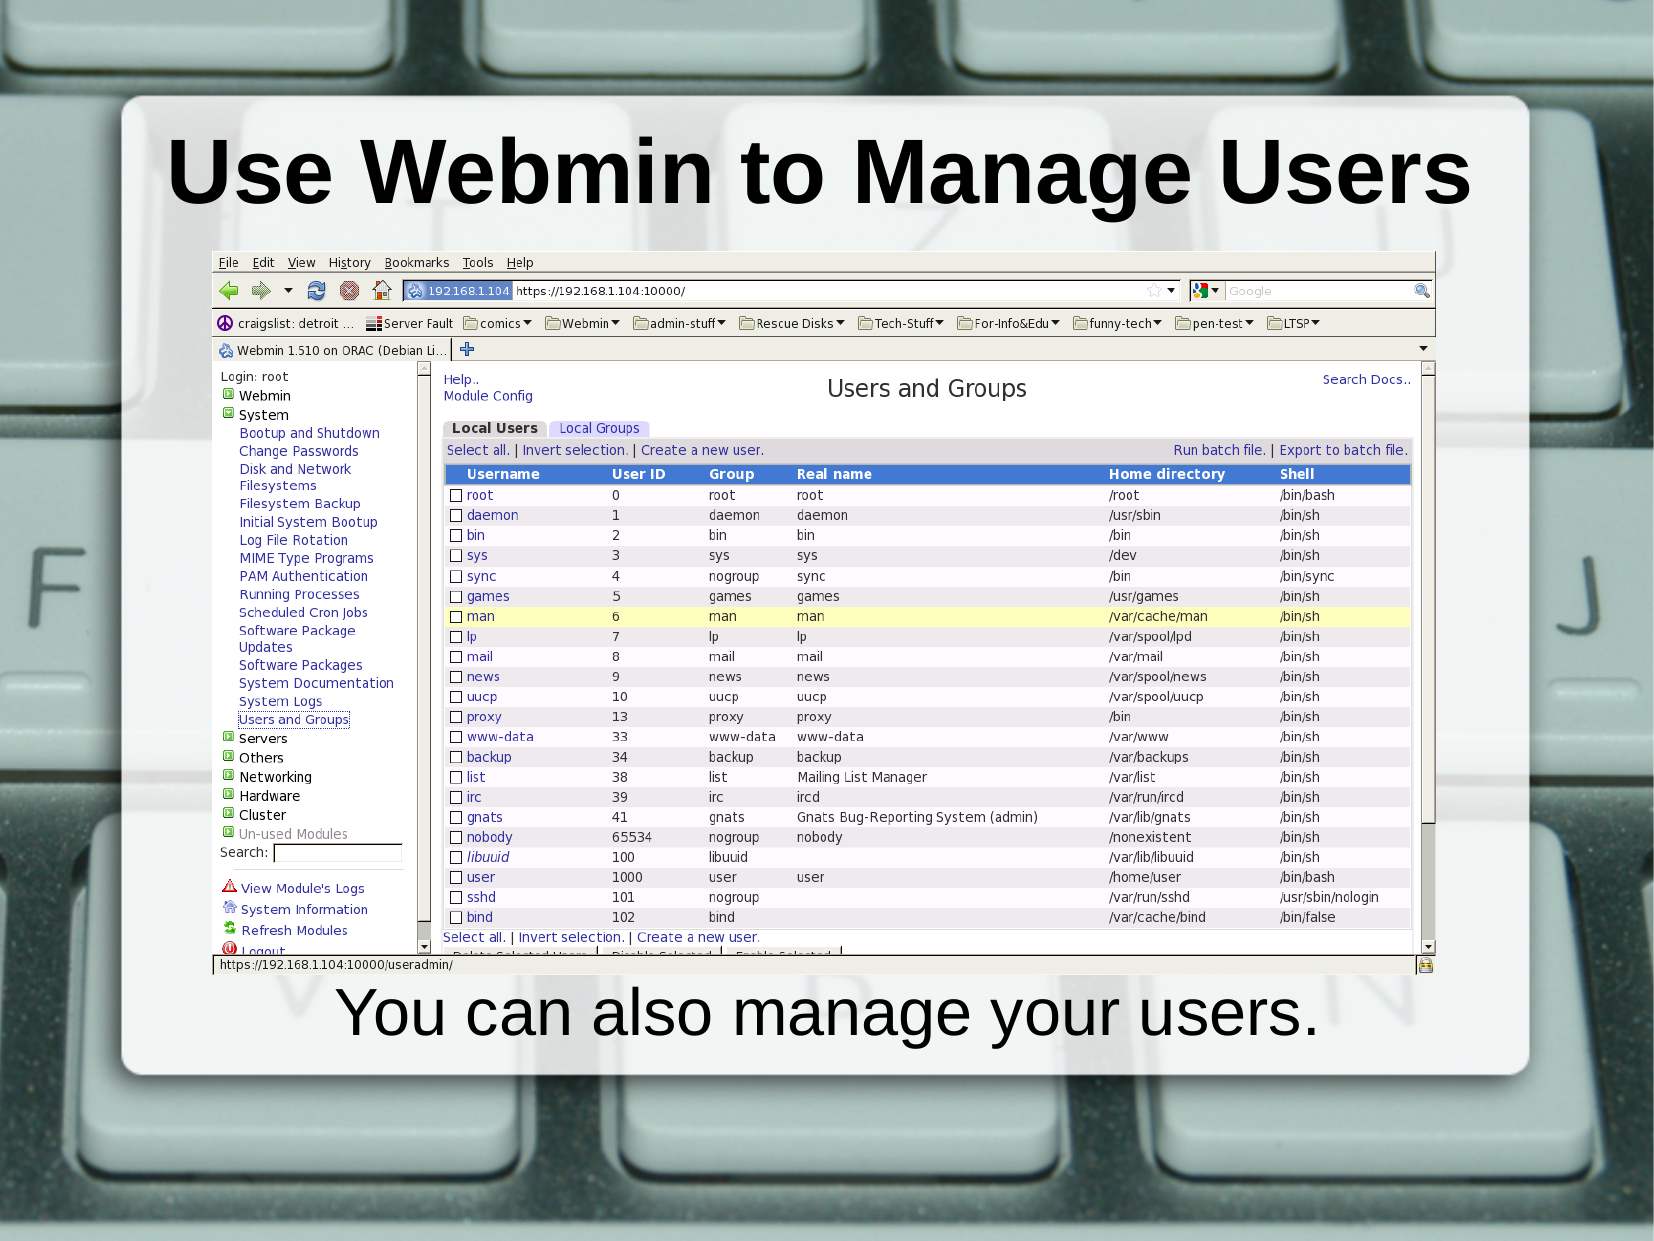

# Use Webmin to Manage Users
You can also manage your users.